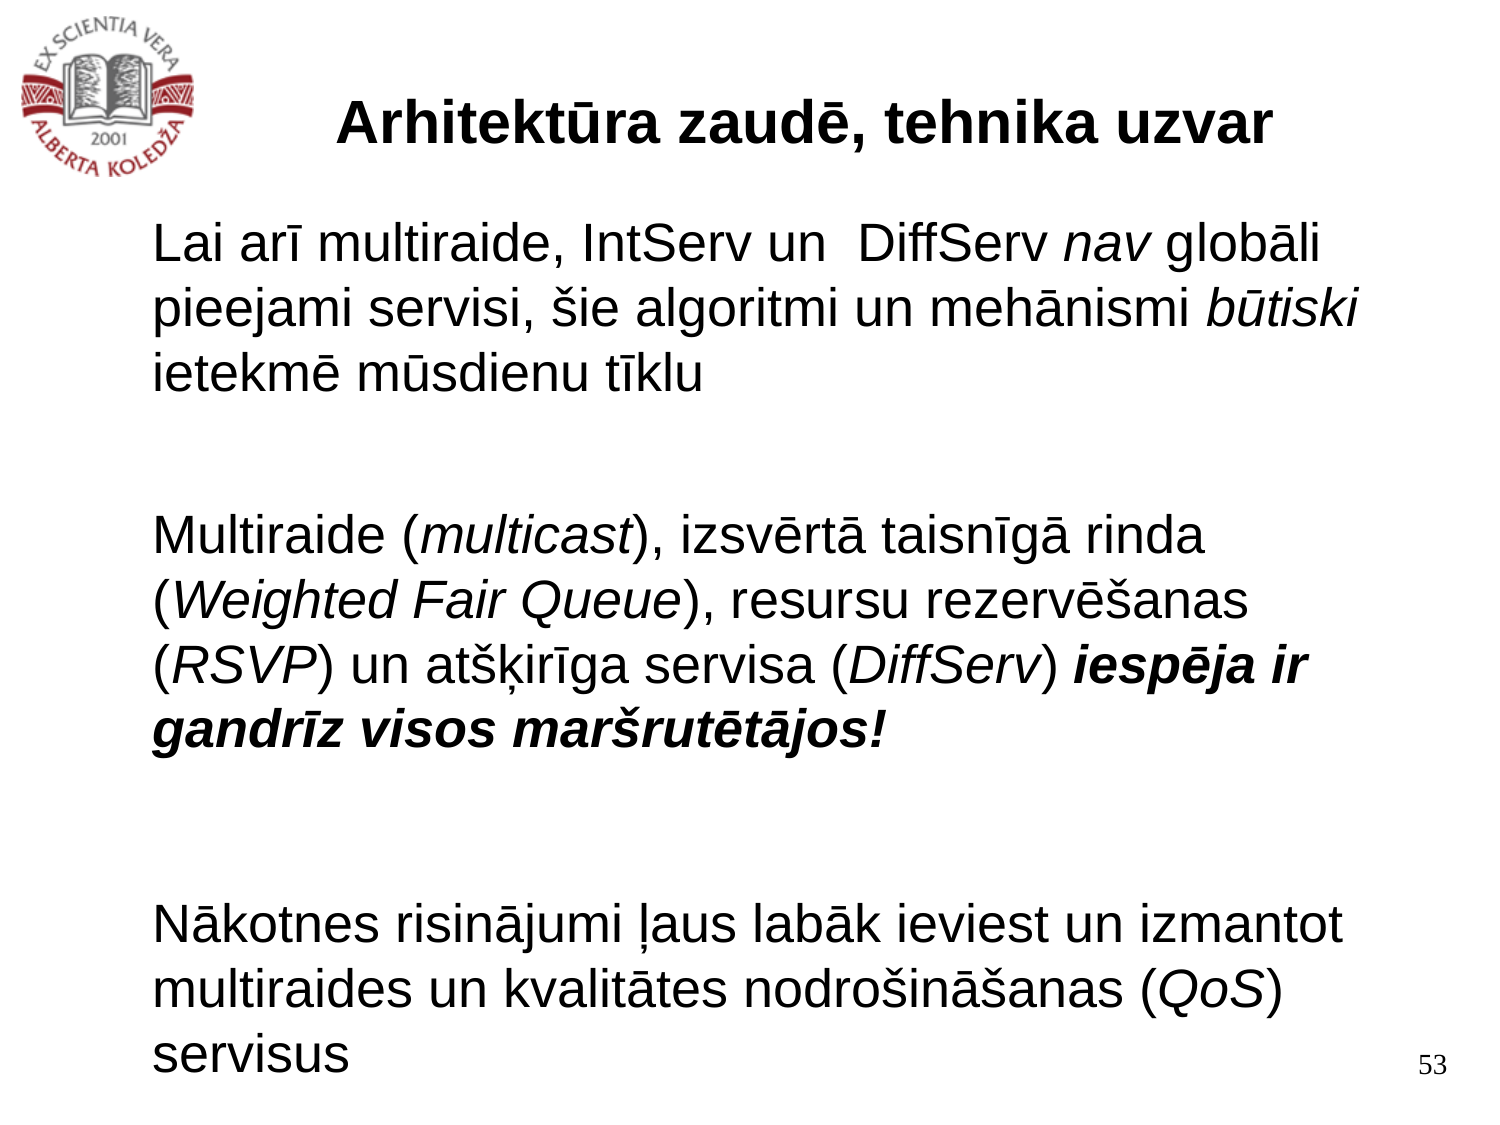

# Arhitektūra zaudē, tehnika uzvar
Lai arī multiraide, IntServ un DiffServ nav globāli pieejami servisi, šie algoritmi un mehānismi būtiski ietekmē mūsdienu tīklu
Multiraide (multicast), izsvērtā taisnīgā rinda (Weighted Fair Queue), resursu rezervēšanas (RSVP) un atšķirīga servisa (DiffServ) iespēja ir gandrīz visos maršrutētājos!
Nākotnes risinājumi ļaus labāk ieviest un izmantot multiraides un kvalitātes nodrošināšanas (QoS) servisus